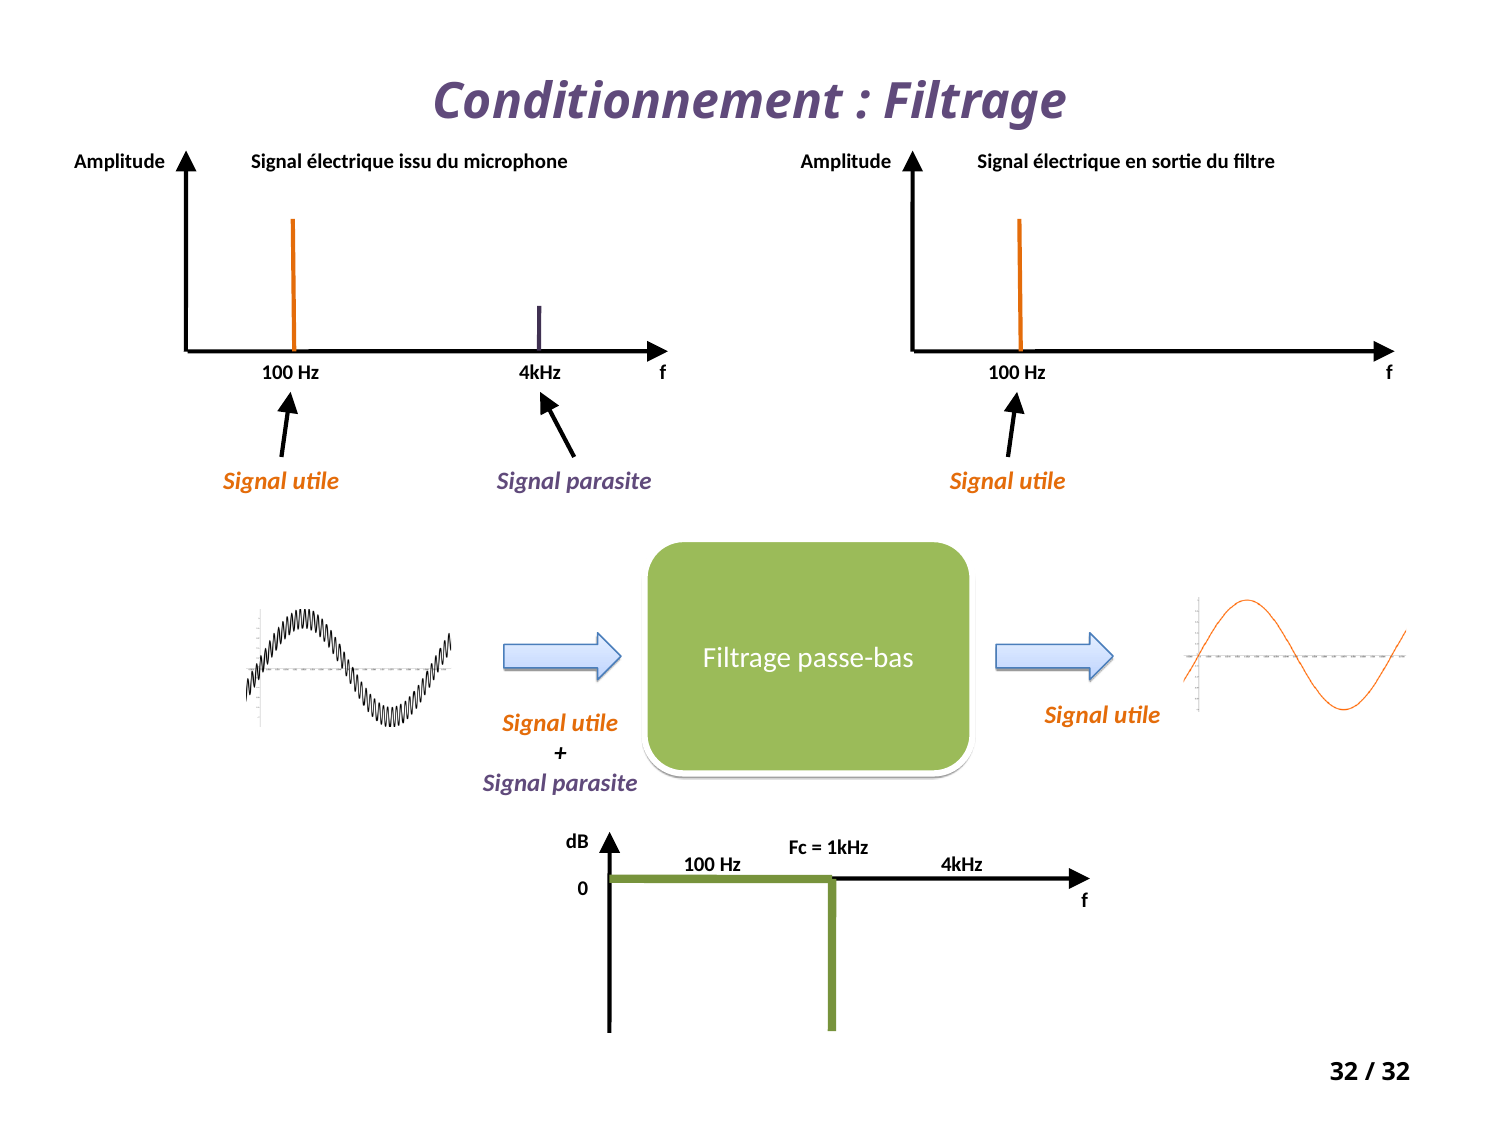

# Conditionnement : Filtrage
Amplitude
Signal électrique issu du microphone
Amplitude
Signal électrique en sortie du filtre
100 Hz
4kHz
f
100 Hz
f
Signal utile
Signal parasite
Signal utile
Filtrage passe-bas
Signal utile
Signal utile
+
Signal parasite
dB
Fc = 1kHz
100 Hz
4kHz
0
f